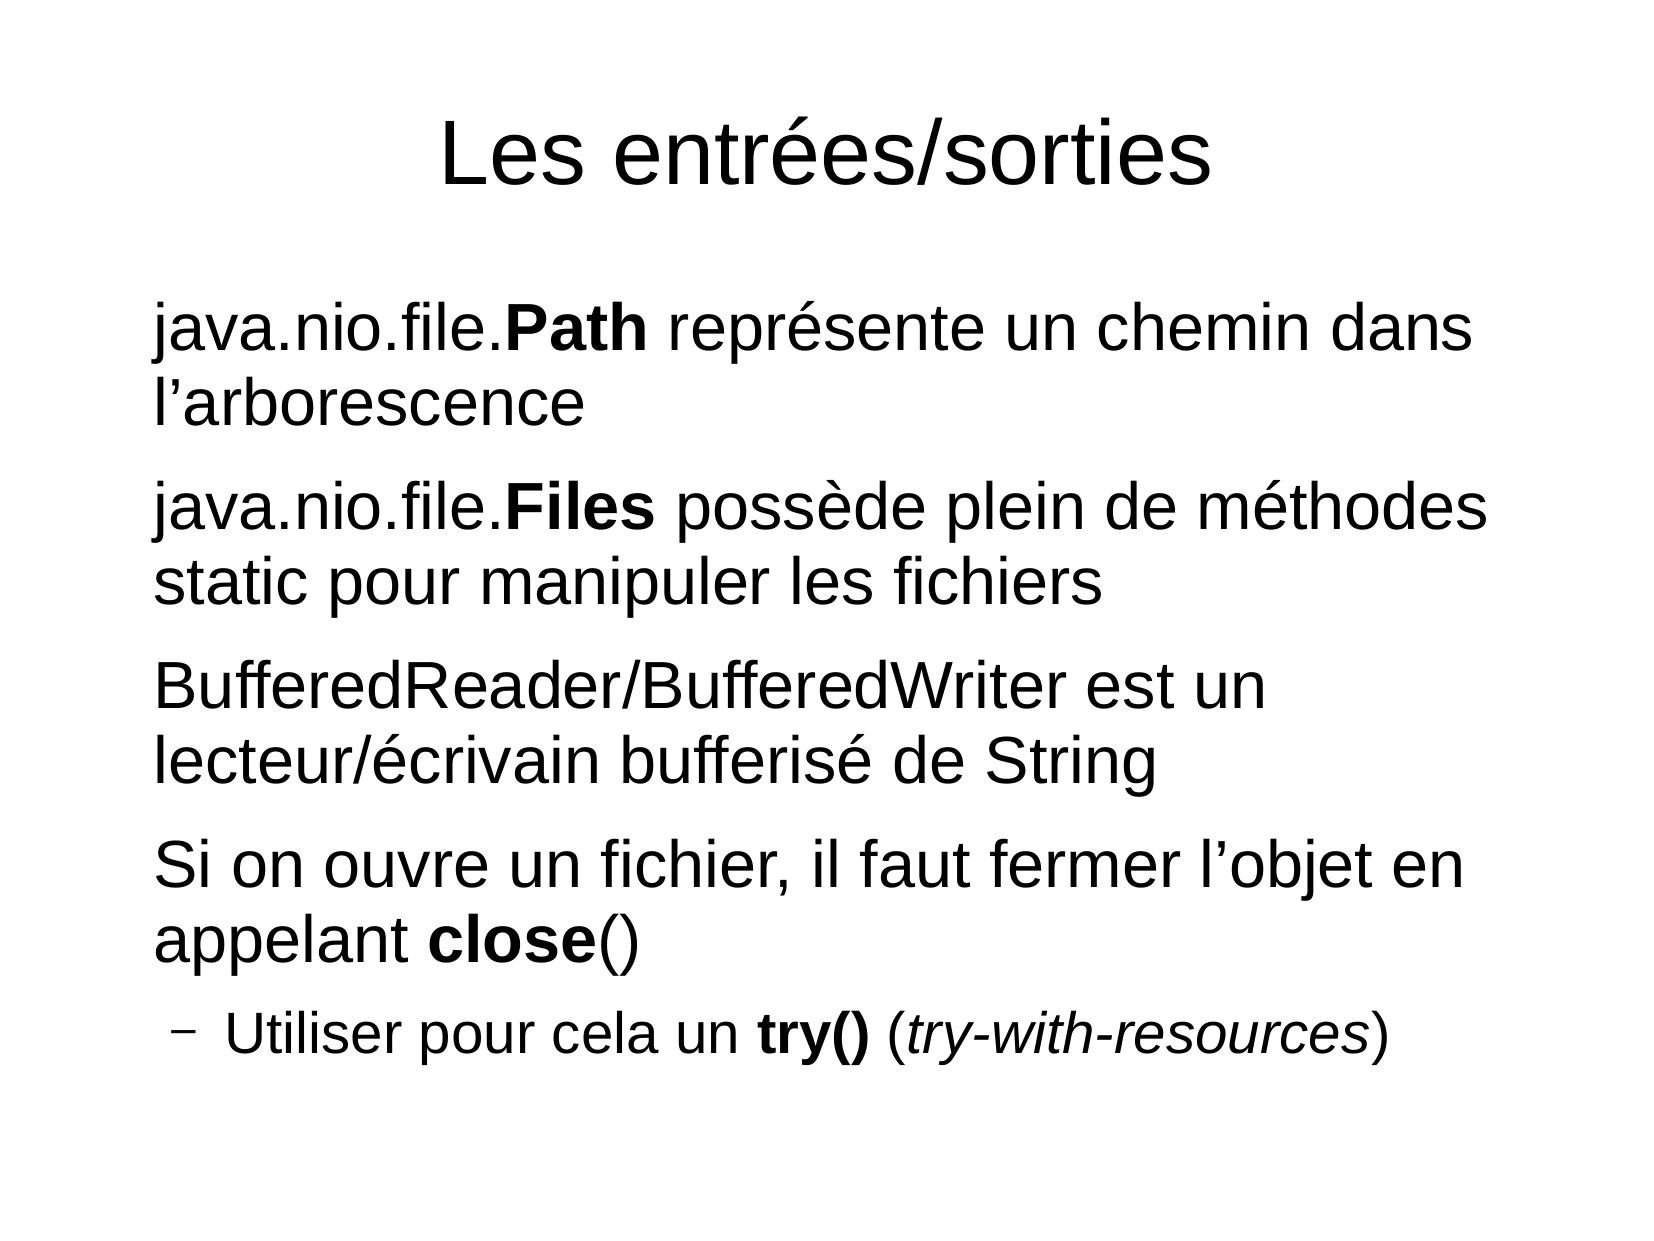

# Les entrées/sorties
java.nio.file.Path représente un chemin dans l’arborescence
java.nio.file.Files possède plein de méthodes static pour manipuler les fichiers
BufferedReader/BufferedWriter est un lecteur/écrivain bufferisé de String
Si on ouvre un fichier, il faut fermer l’objet en appelant close()
Utiliser pour cela un try() (try-with-resources)